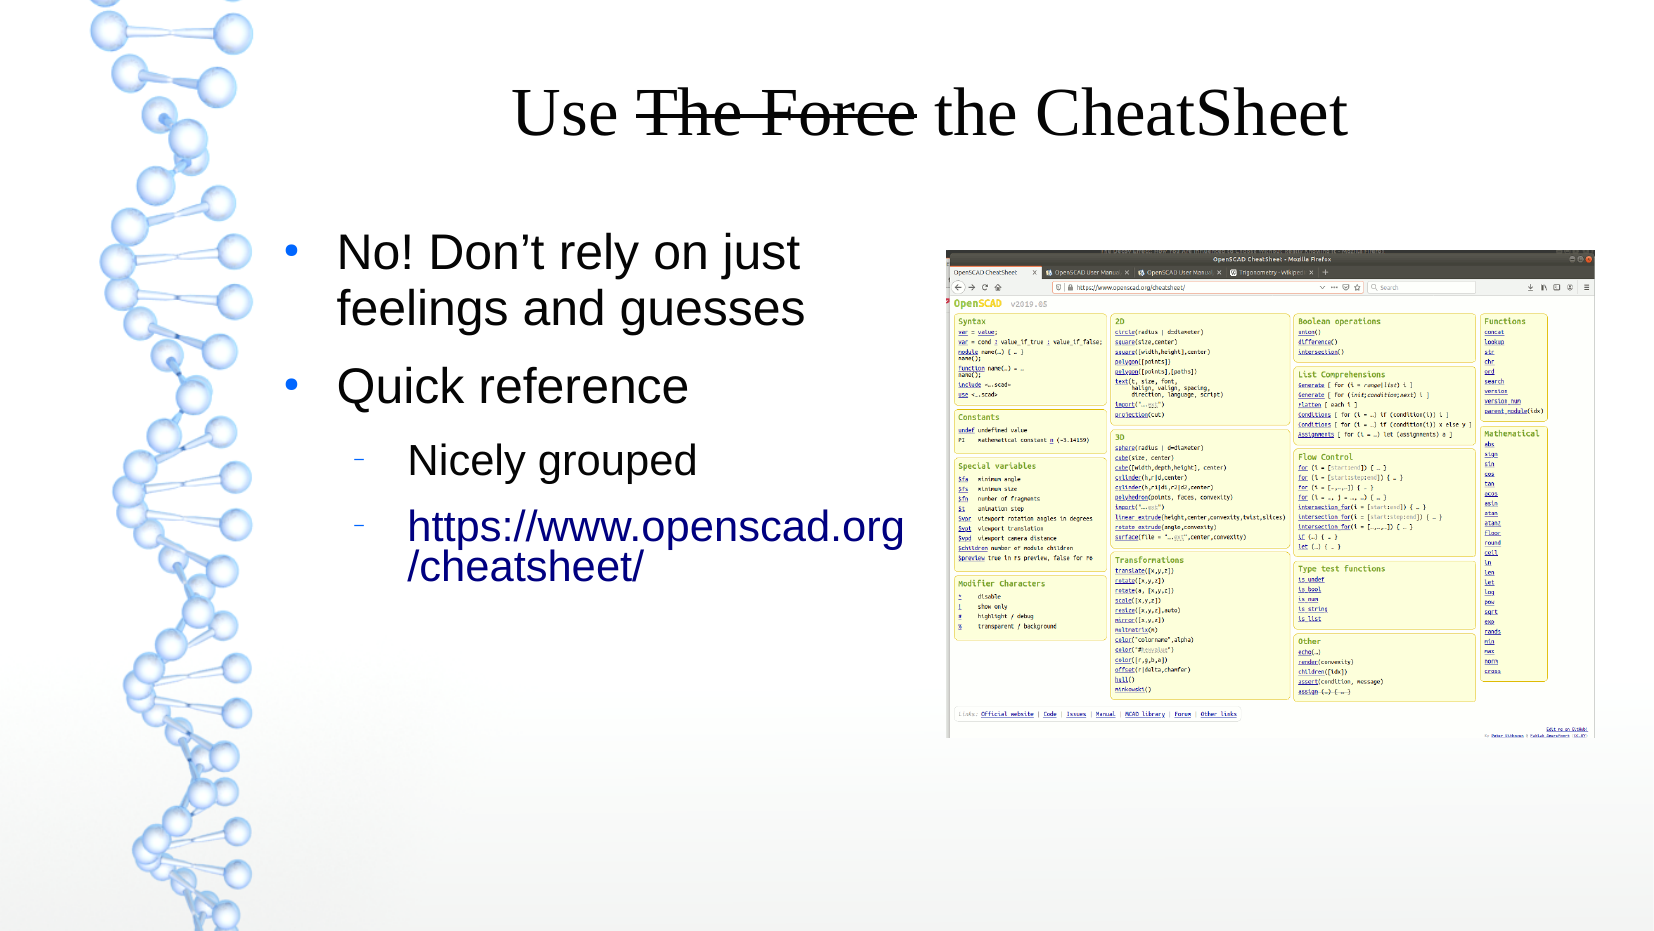

# Use The Force the CheatSheet
No! Don’t rely on just feelings and guesses
Quick reference
Nicely grouped
https://www.openscad.org/cheatsheet/